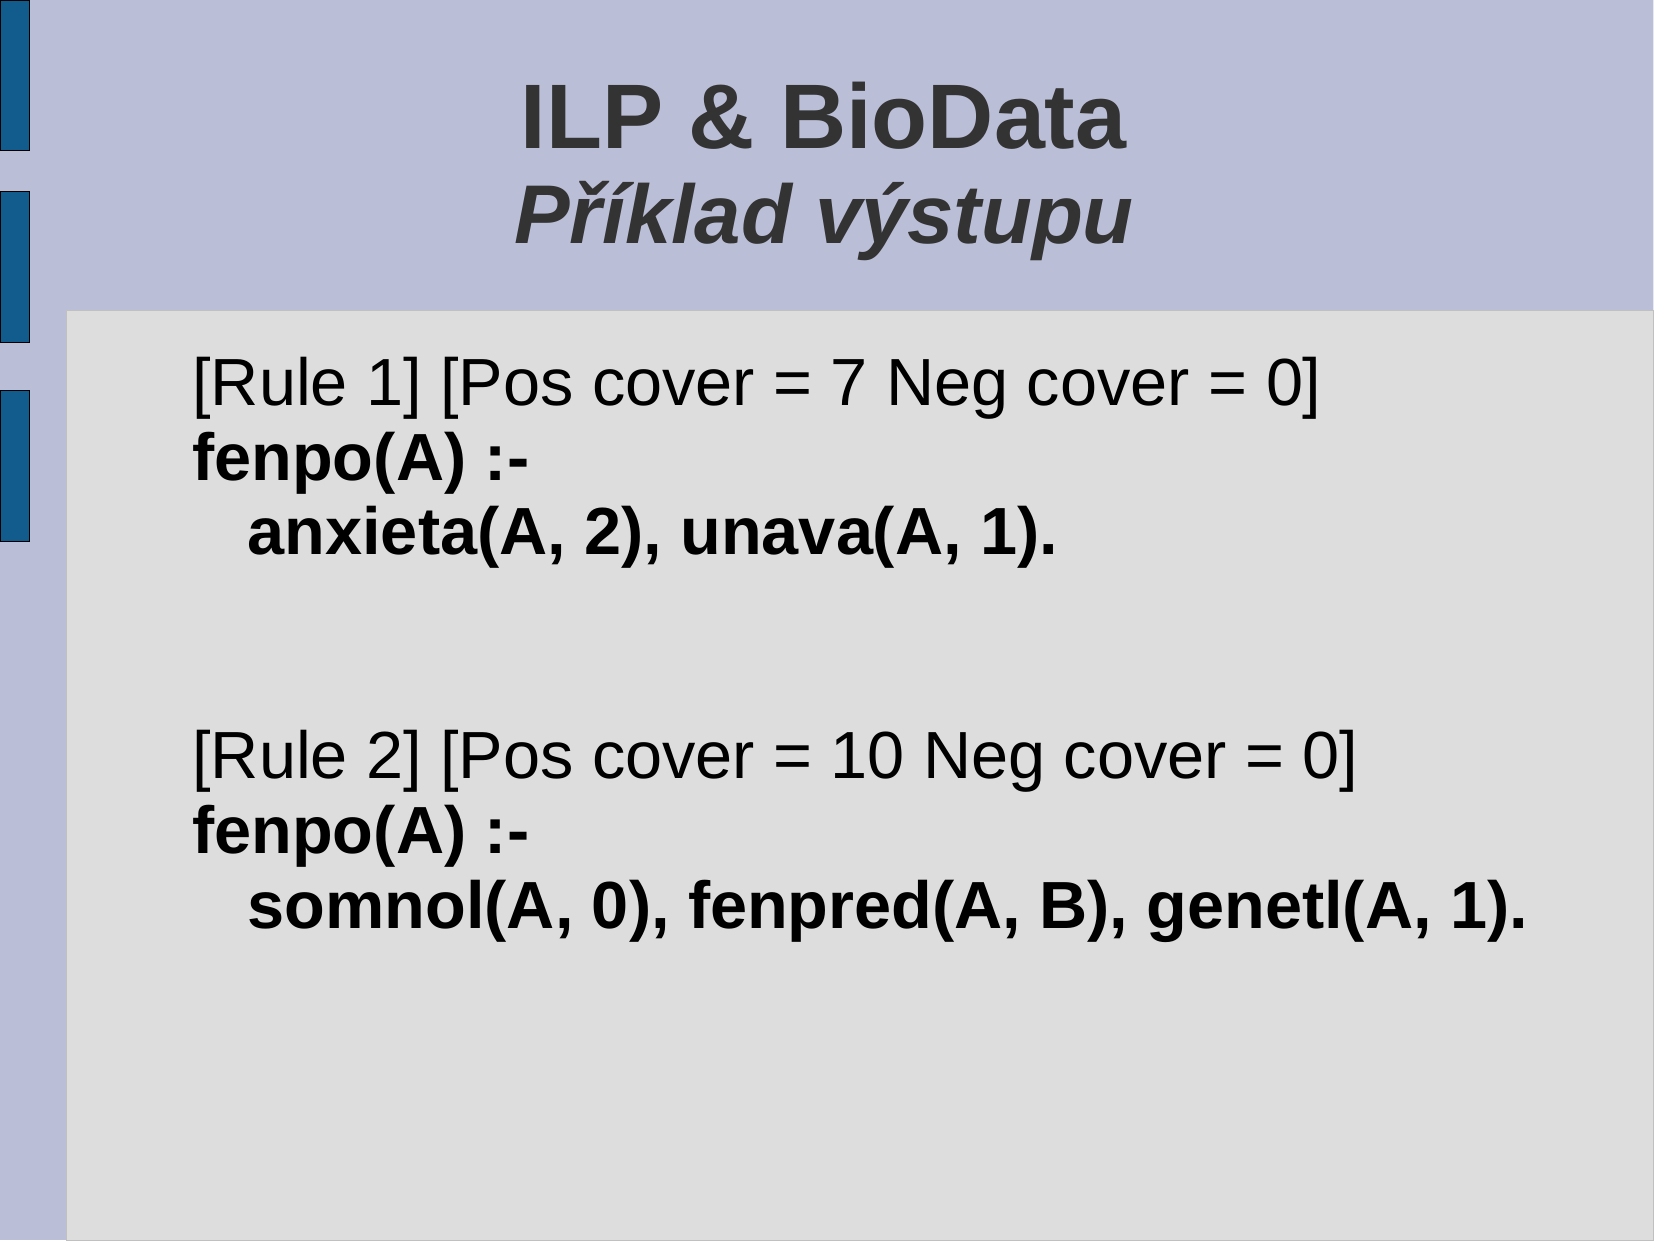

# ILP & BioData Příklad výstupu
[Rule 1] [Pos cover = 7 Neg cover = 0]
fenpo(A) :-
 anxieta(A, 2), unava(A, 1).
[Rule 2] [Pos cover = 10 Neg cover = 0]
fenpo(A) :-
 somnol(A, 0), fenpred(A, B), genetl(A, 1).